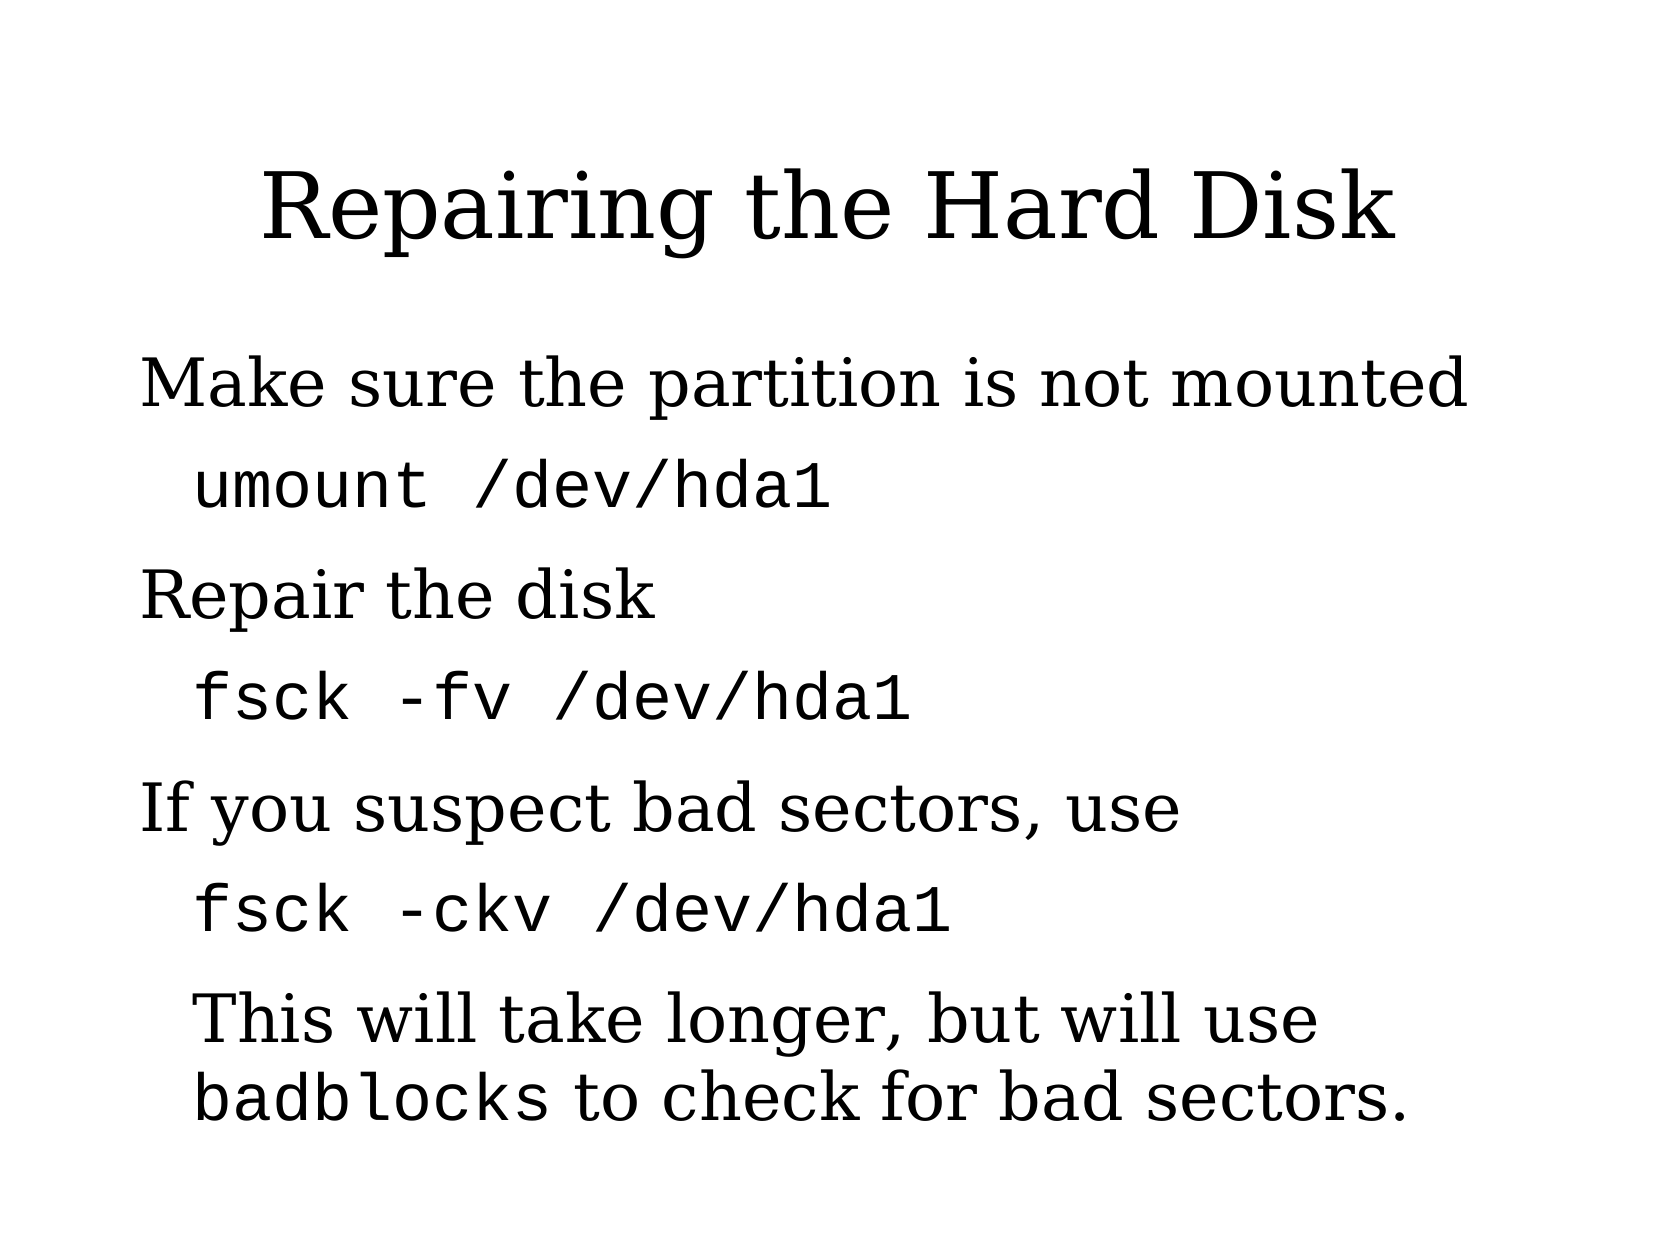

# Repairing the Hard Disk
Make sure the partition is not mounted
umount /dev/hda1
Repair the disk
fsck -fv /dev/hda1
If you suspect bad sectors, use
fsck -ckv /dev/hda1
This will take longer, but will use badblocks to check for bad sectors.